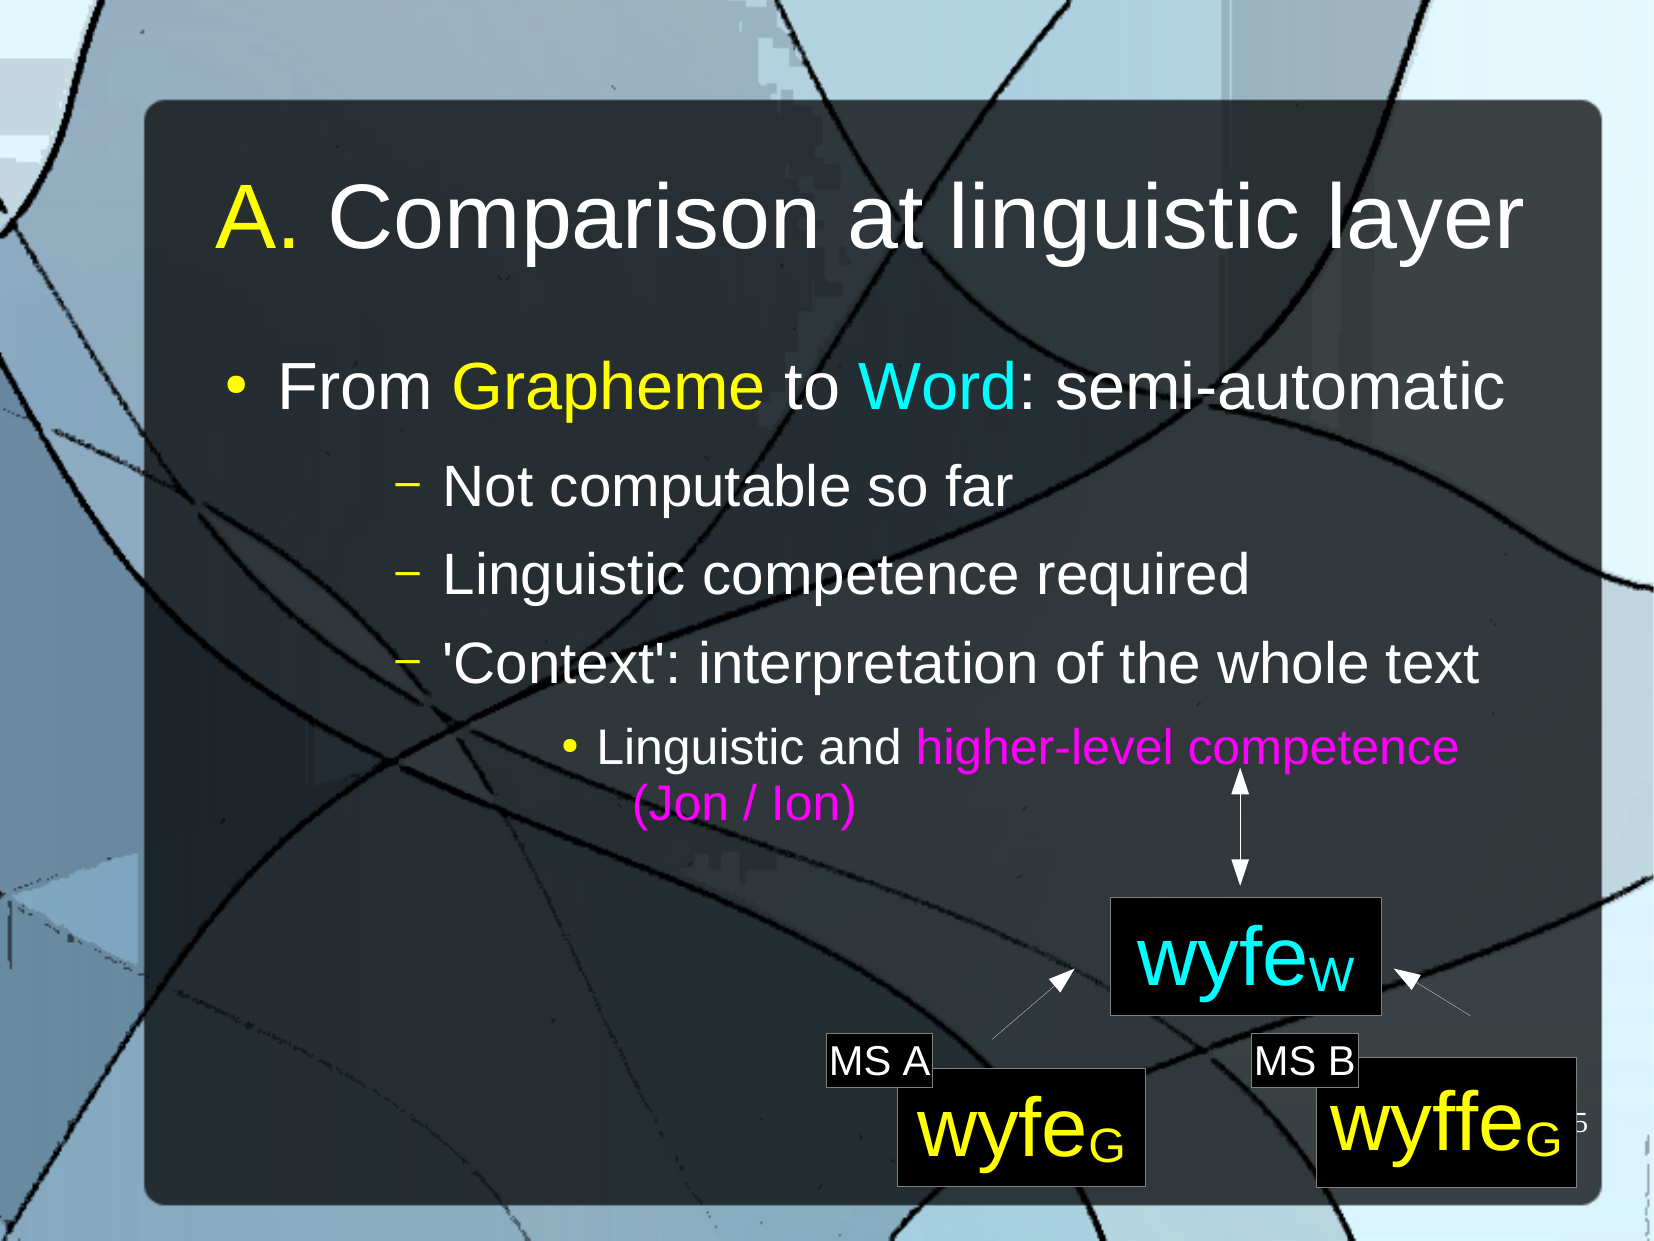

# A. Comparison at linguistic layer
From Grapheme to Word: semi-automatic
Not computable so far
Linguistic competence required
'Context': interpretation of the whole text
Linguistic and higher-level competence (Jon / Ion)
wyfeW
MS A
MS B
wyffeG
wyfeG
35